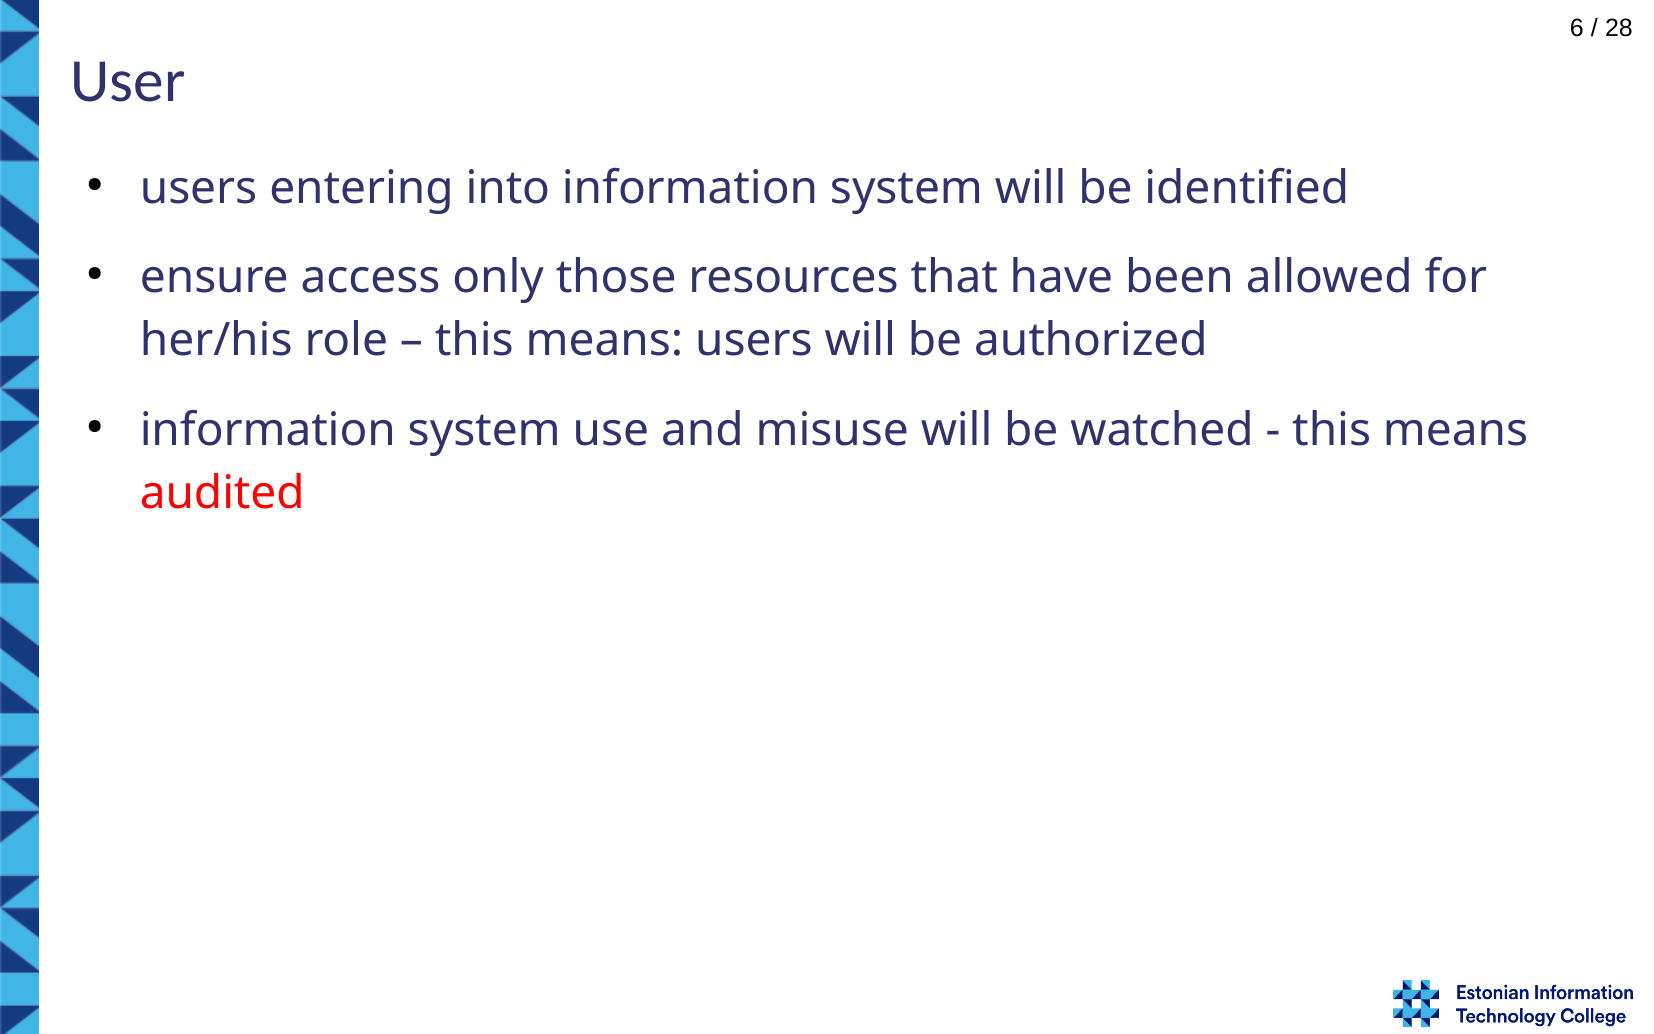

# User
users entering into information system will be identified
ensure access only those resources that have been allowed for her/his role – this means: users will be authorized
information system use and misuse will be watched - this means audited